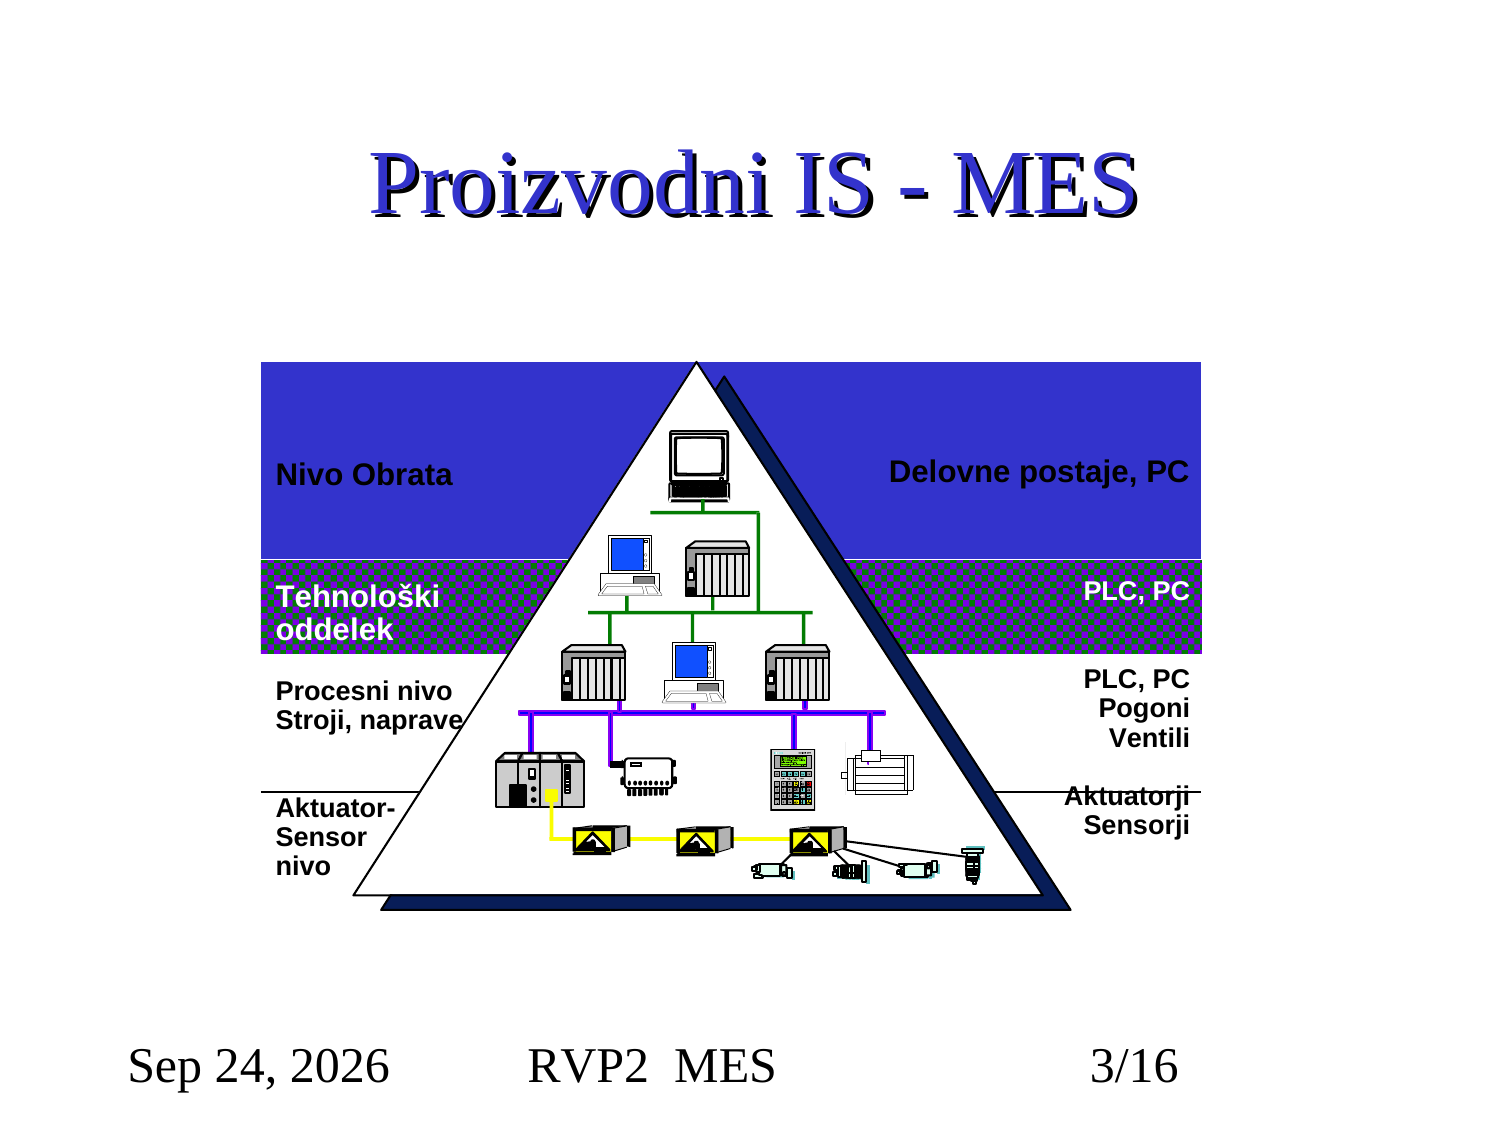

# Proizvodni IS - MES
Delovne postaje, PC
PLC, PC
PLC, PC
Pogoni
Ventili
Aktuatorji
Sensorji
Nivo Obrata
Tehnološki
oddelek
Procesni nivo
Stroji, naprave
Aktuator-
Sensor
nivo
April 2002
RVP2 MES
3